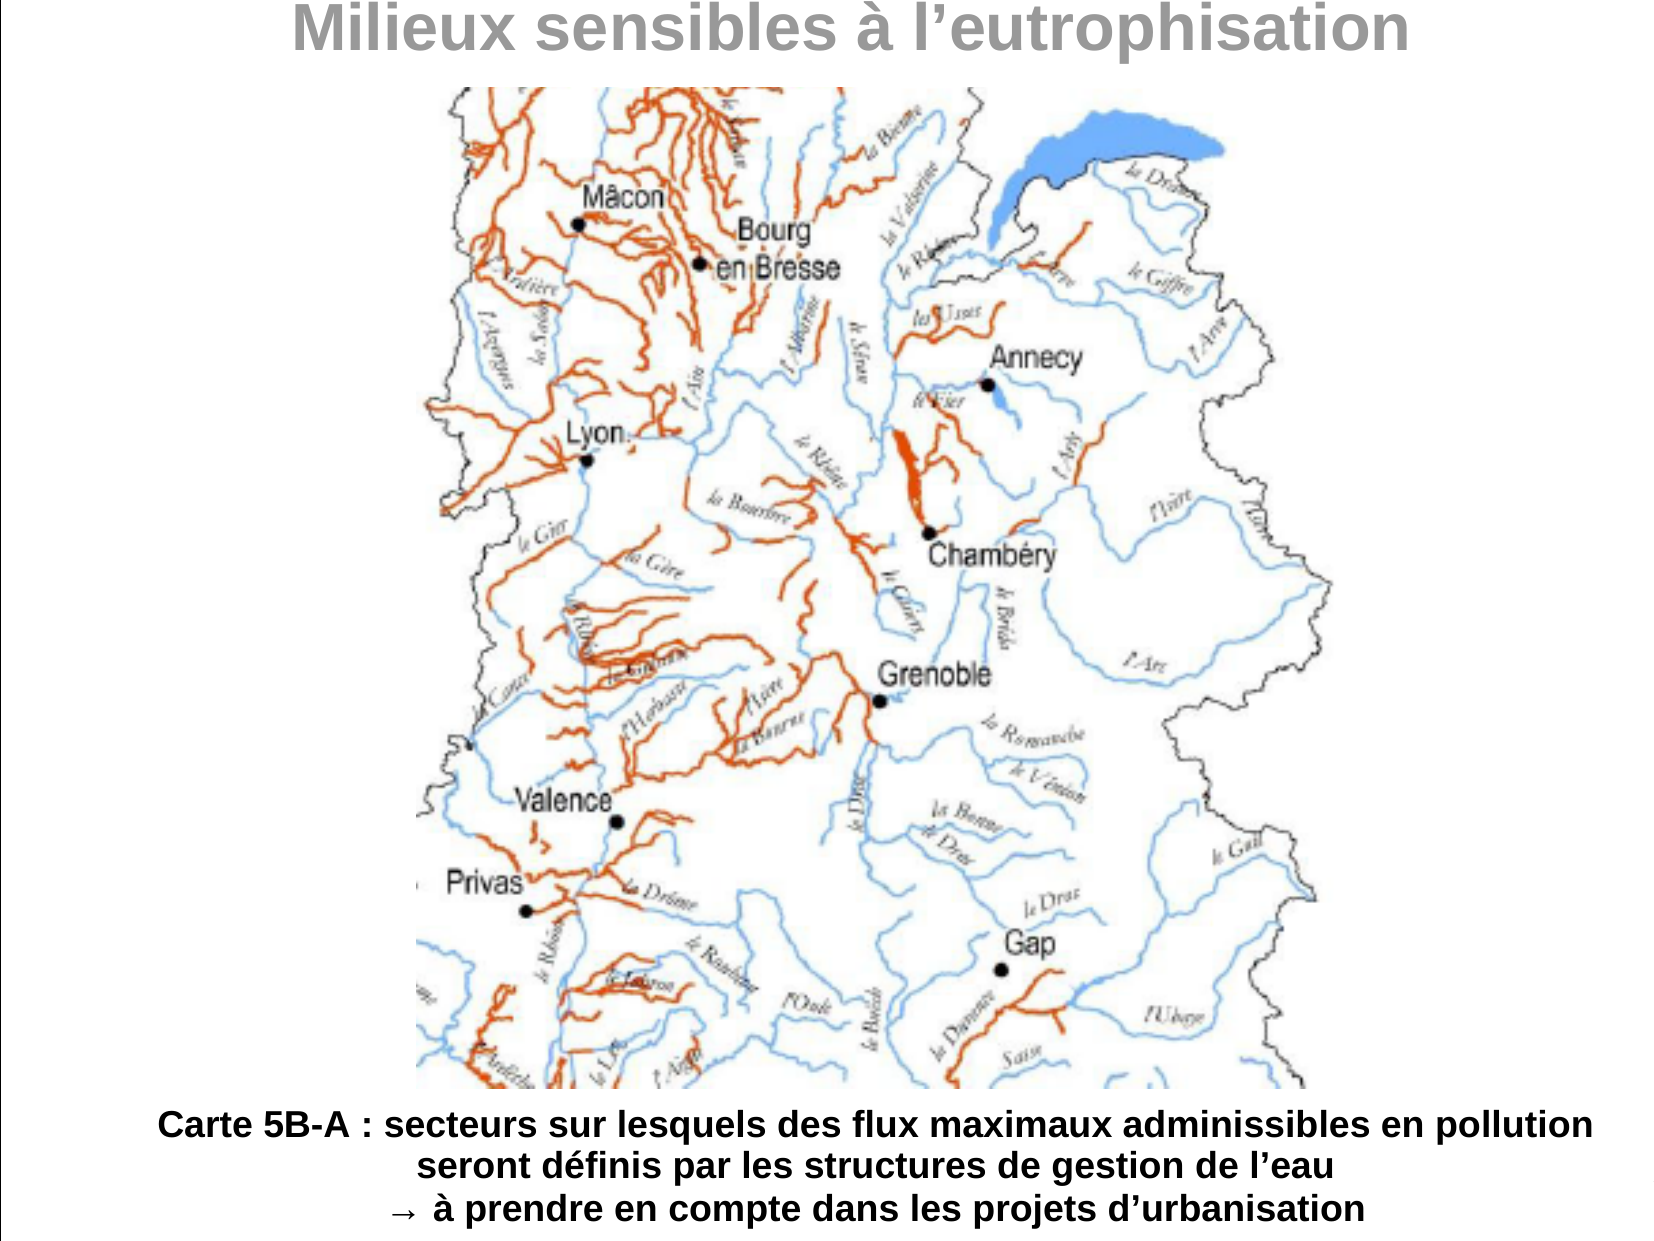

# Milieux sensibles à l’eutrophisation
Carte 5B-A : secteurs sur lesquels des flux maximaux adminissibles en pollution seront définis par les structures de gestion de l’eau
→ à prendre en compte dans les projets d’urbanisation